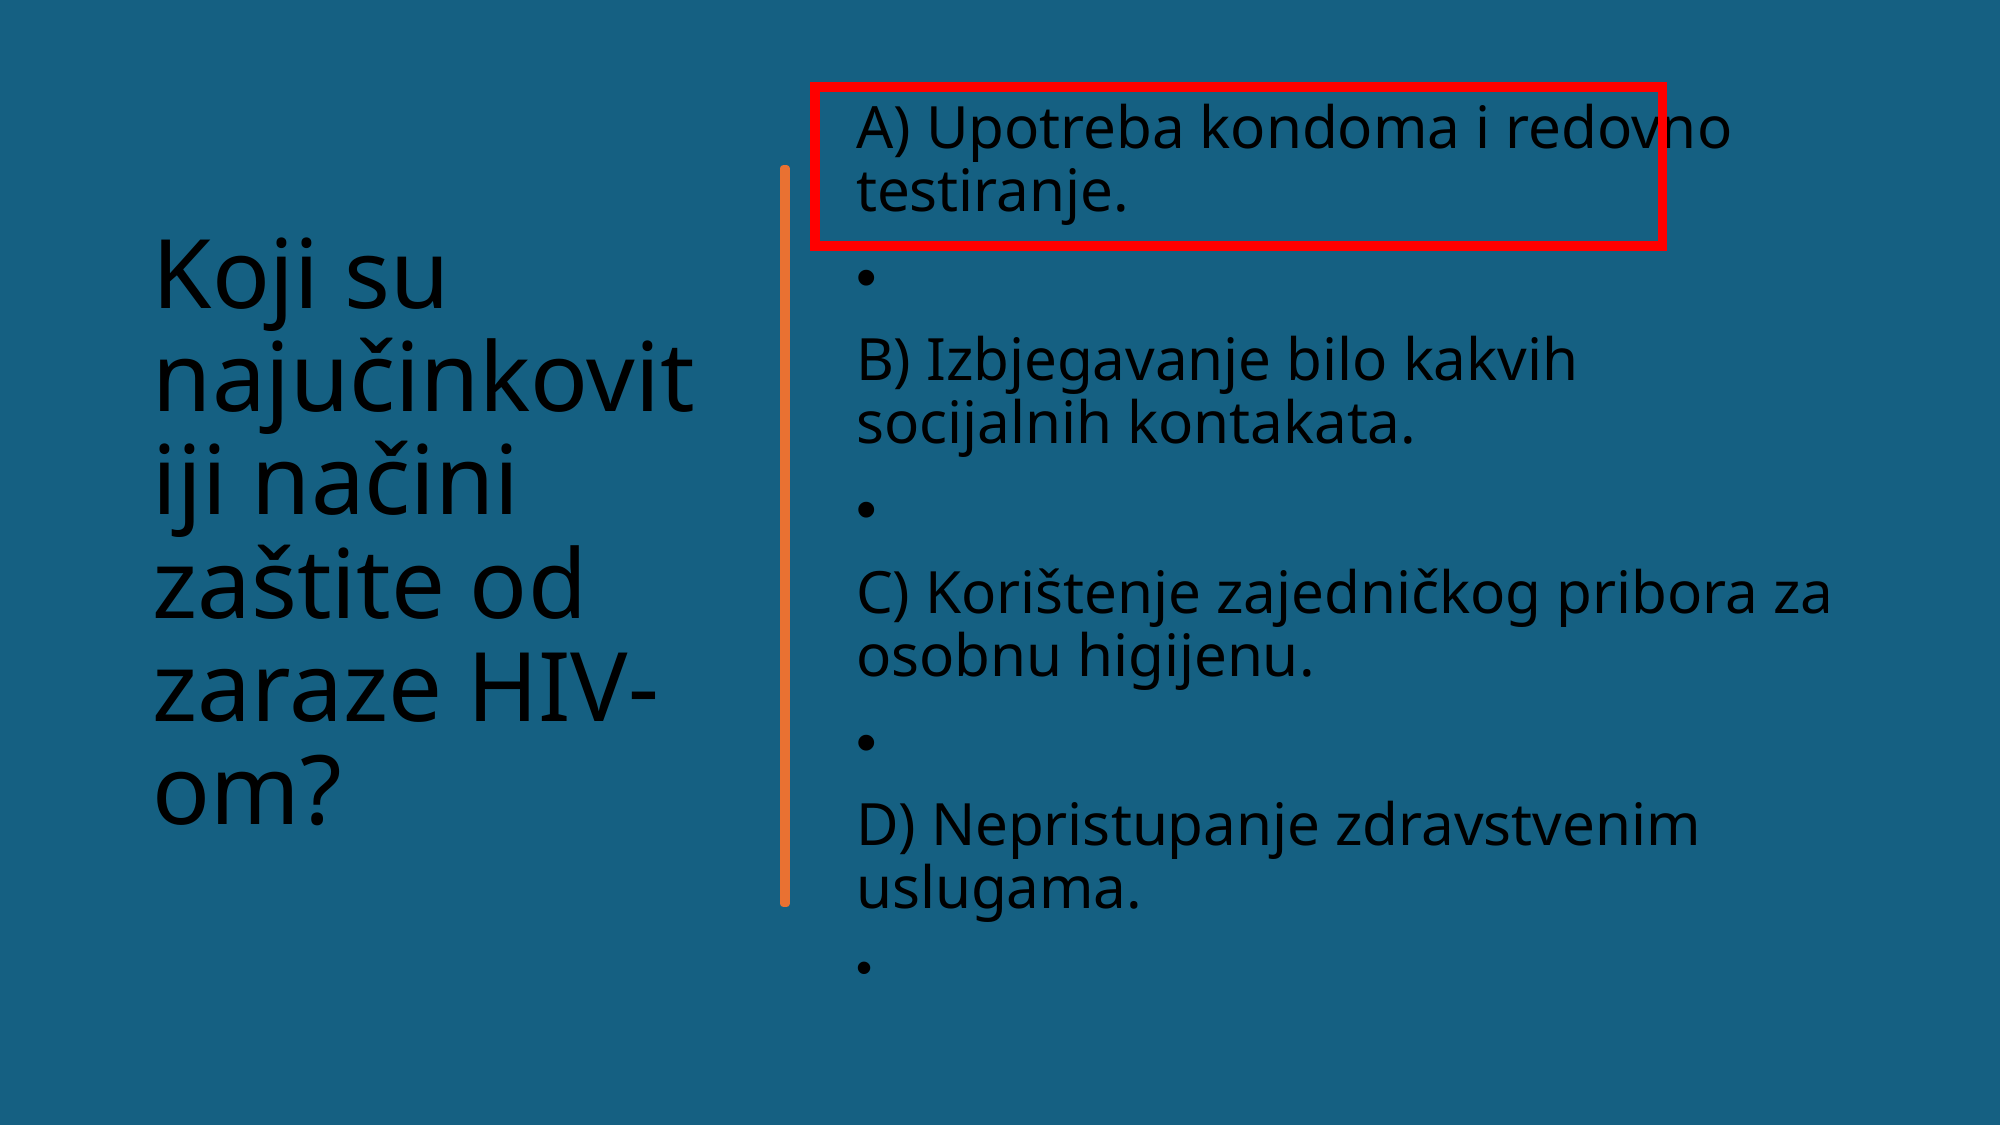

# Koji su najučinkovitiji načini zaštite od zaraze HIV-om?
A) Upotreba kondoma i redovno testiranje.
B) Izbjegavanje bilo kakvih socijalnih kontakata.
C) Korištenje zajedničkog pribora za osobnu higijenu.
D) Nepristupanje zdravstvenim uslugama.